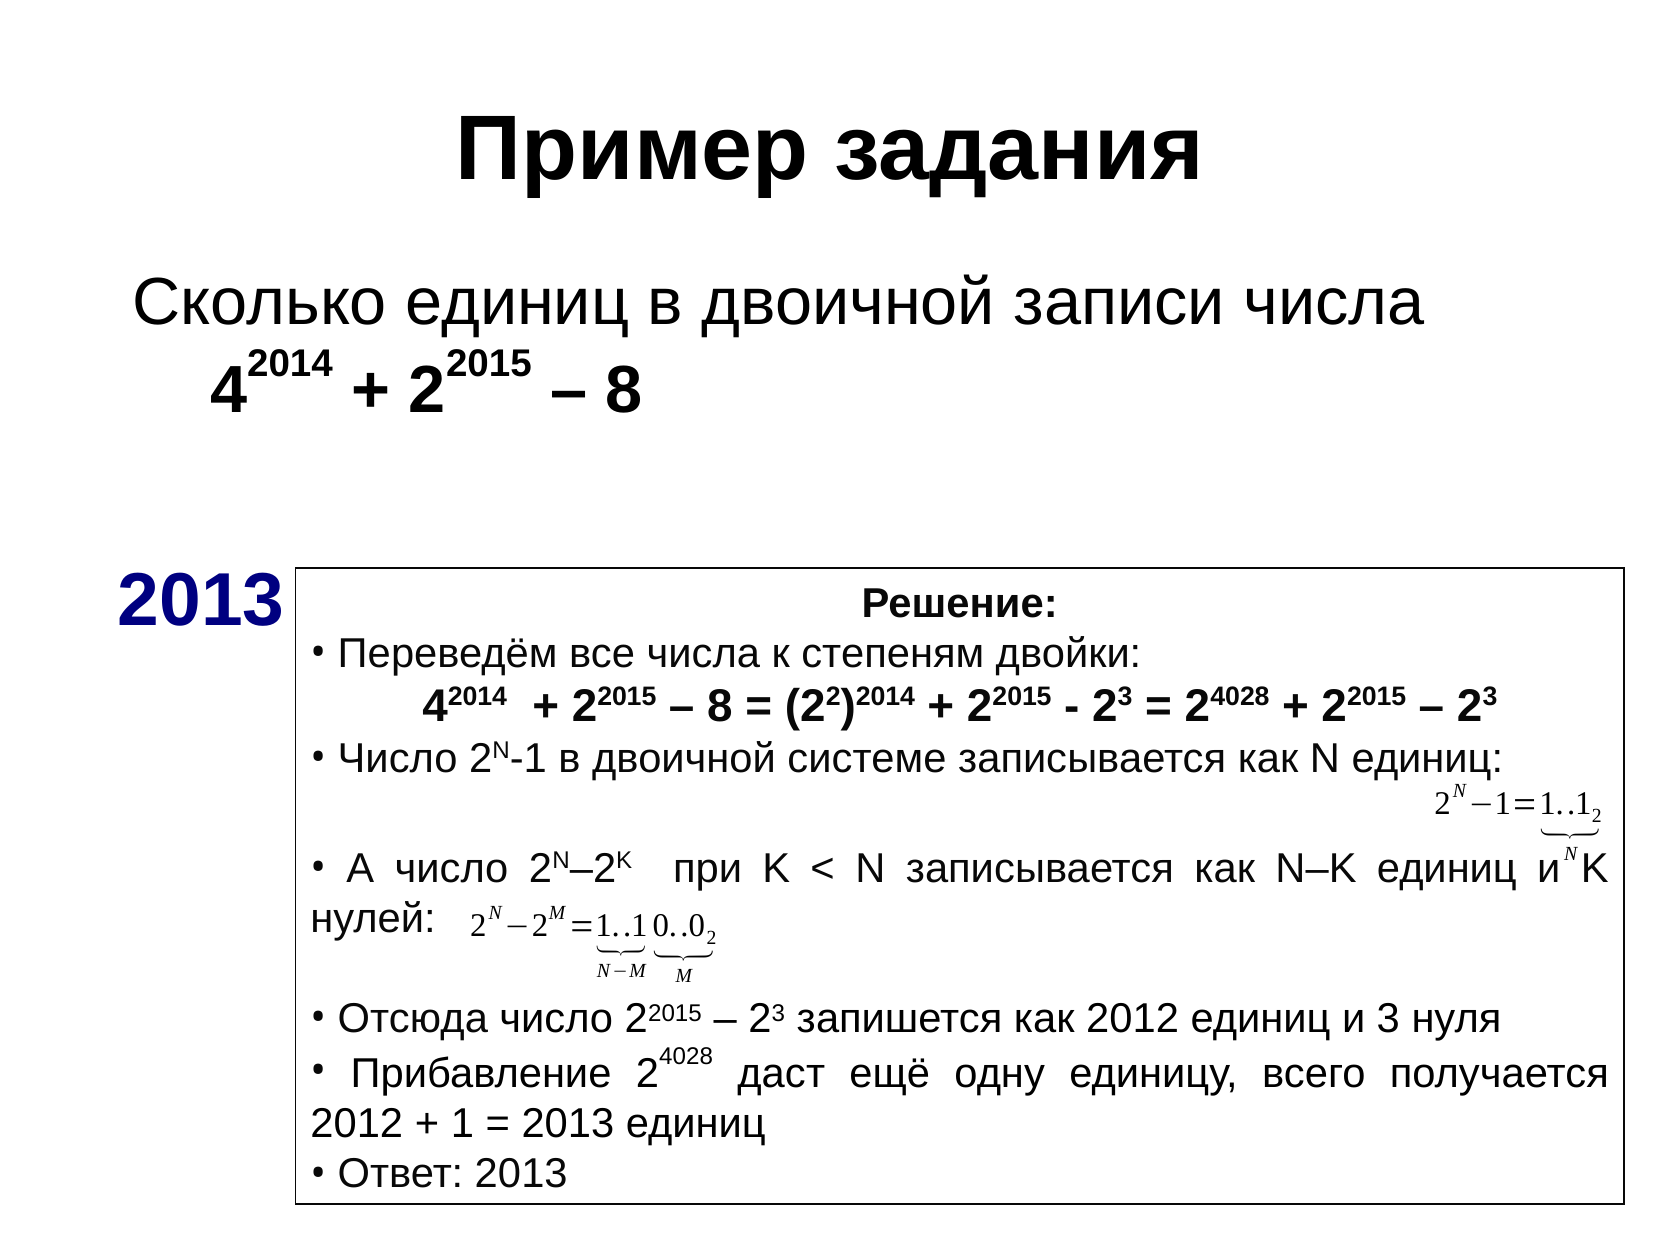

# Пример задания
Сколько единиц в двоичной записи числа
 42014 + 22015 – 8
2013
Решение:
 Переведём все числа к степеням двойки:
42014 + 22015 – 8 = (22)2014 + 22015 - 23 = 24028 + 22015 – 23
 Число 2N-1 в двоичной системе записывается как N единиц:
 А число 2N–2K при K < N записывается как N–K единиц и K нулей:
 Отсюда число 22015 – 23 запишется как 2012 единиц и 3 нуля
 Прибавление 24028 даст ещё одну единицу, всего получается 2012 + 1 = 2013 единиц
 Ответ: 2013